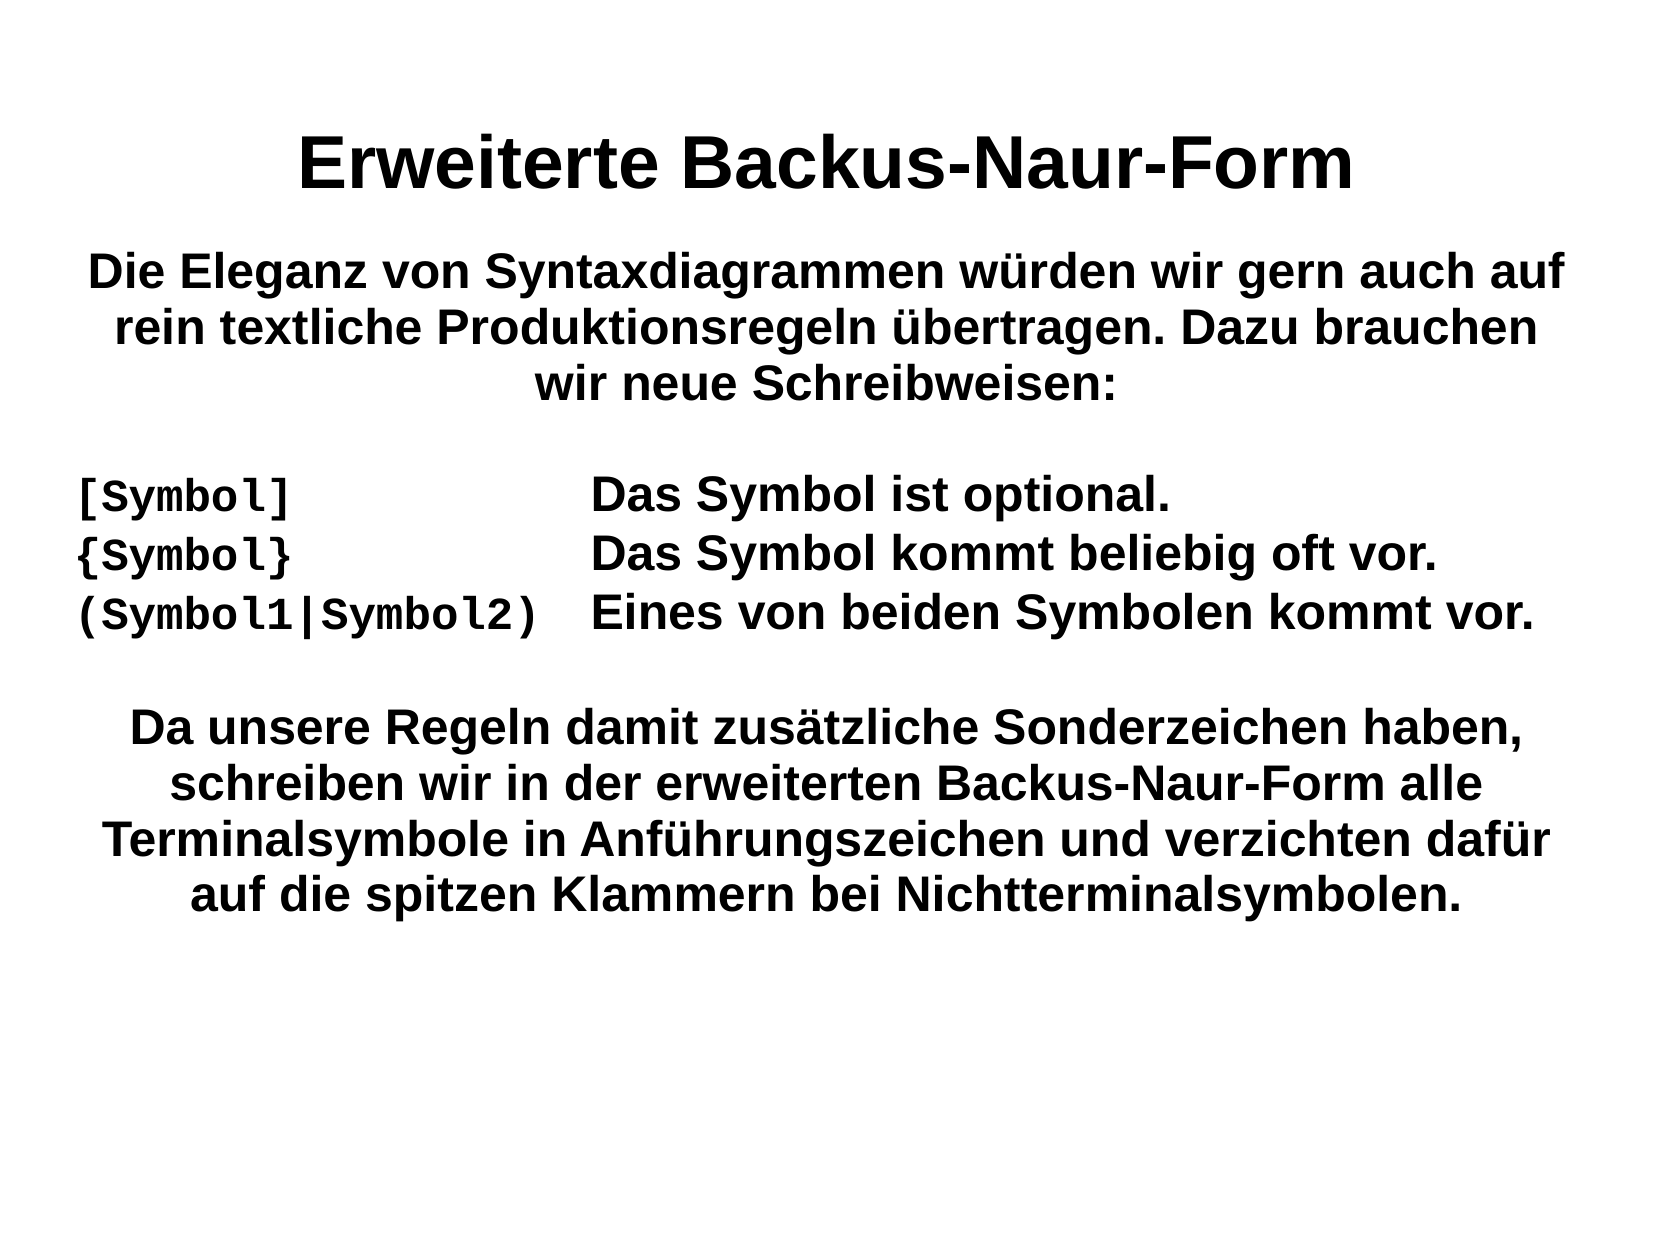

# Erweiterte Backus-Naur-Form
Die Eleganz von Syntaxdiagrammen würden wir gern auch auf rein textliche Produktionsregeln übertragen. Dazu brauchen wir neue Schreibweisen:
[Symbol]					Das Symbol ist optional.
{Symbol}					Das Symbol kommt beliebig oft vor.
(Symbol1|Symbol2)	Eines von beiden Symbolen kommt vor.
Da unsere Regeln damit zusätzliche Sonderzeichen haben, schreiben wir in der erweiterten Backus-Naur-Form alle Terminalsymbole in Anführungszeichen und verzichten dafür auf die spitzen Klammern bei Nichtterminalsymbolen.